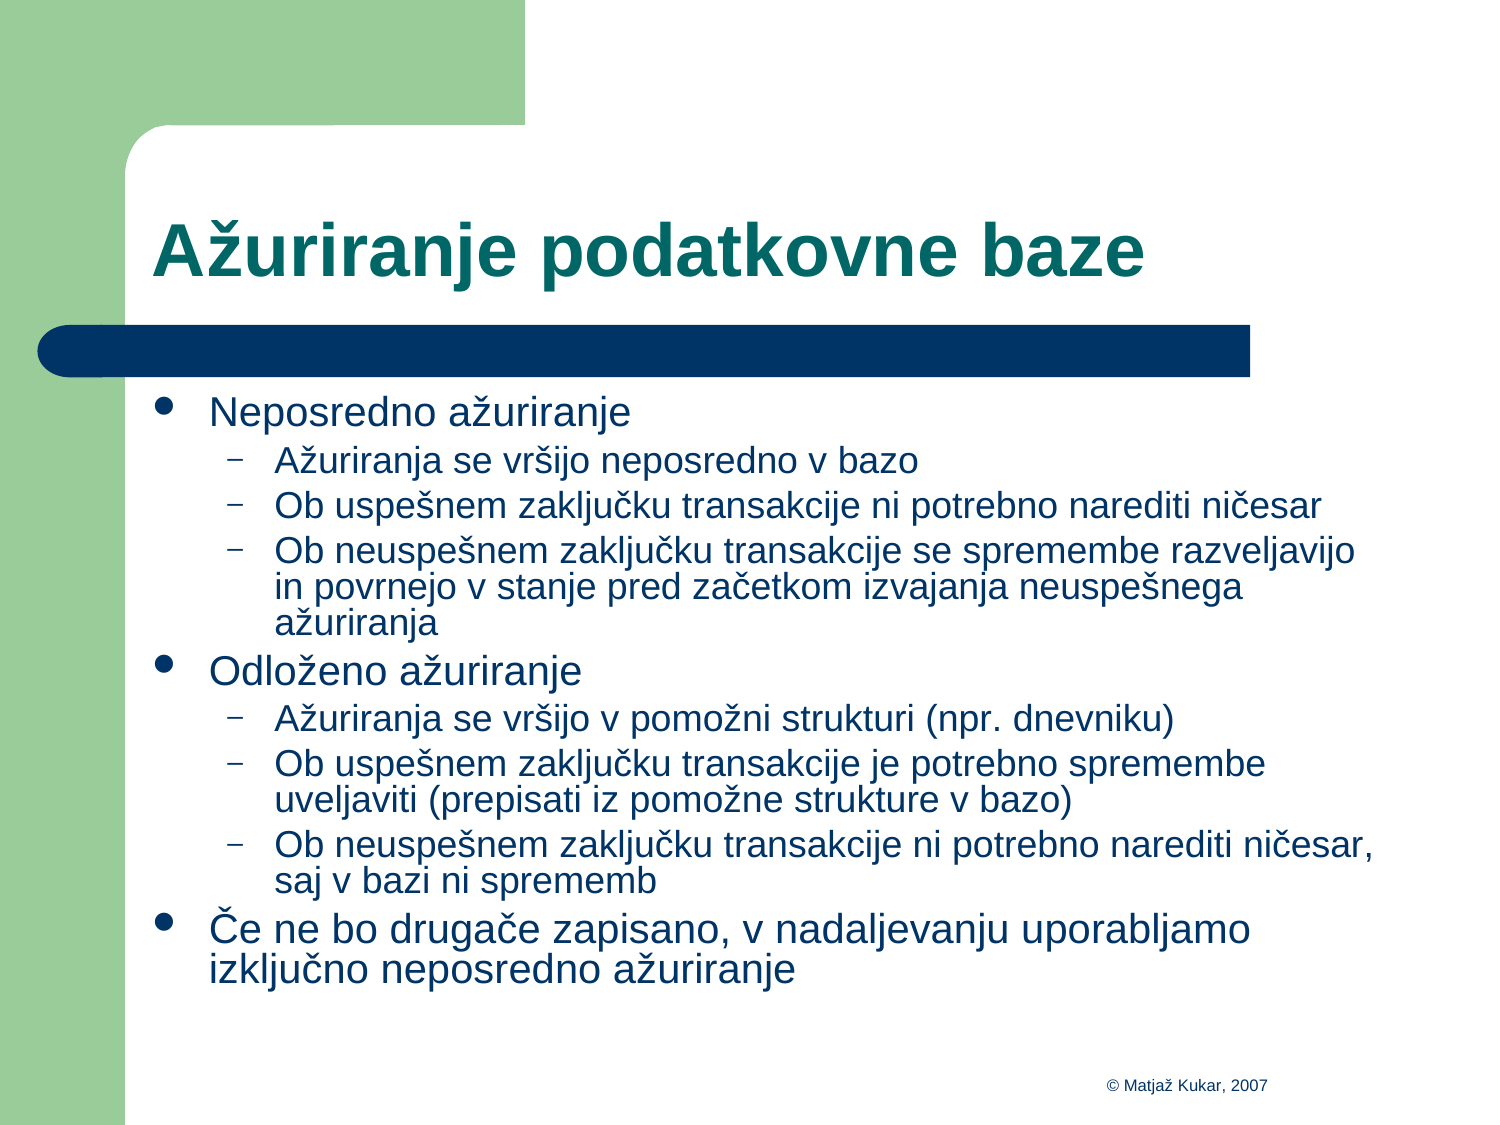

# Ažuriranje podatkovne baze
Neposredno ažuriranje
Ažuriranja se vršijo neposredno v bazo
Ob uspešnem zaključku transakcije ni potrebno narediti ničesar
Ob neuspešnem zaključku transakcije se spremembe razveljavijo in povrnejo v stanje pred začetkom izvajanja neuspešnega ažuriranja
Odloženo ažuriranje
Ažuriranja se vršijo v pomožni strukturi (npr. dnevniku)
Ob uspešnem zaključku transakcije je potrebno spremembe uveljaviti (prepisati iz pomožne strukture v bazo)
Ob neuspešnem zaključku transakcije ni potrebno narediti ničesar, saj v bazi ni sprememb
Če ne bo drugače zapisano, v nadaljevanju uporabljamo izključno neposredno ažuriranje
© Matjaž Kukar, 2007